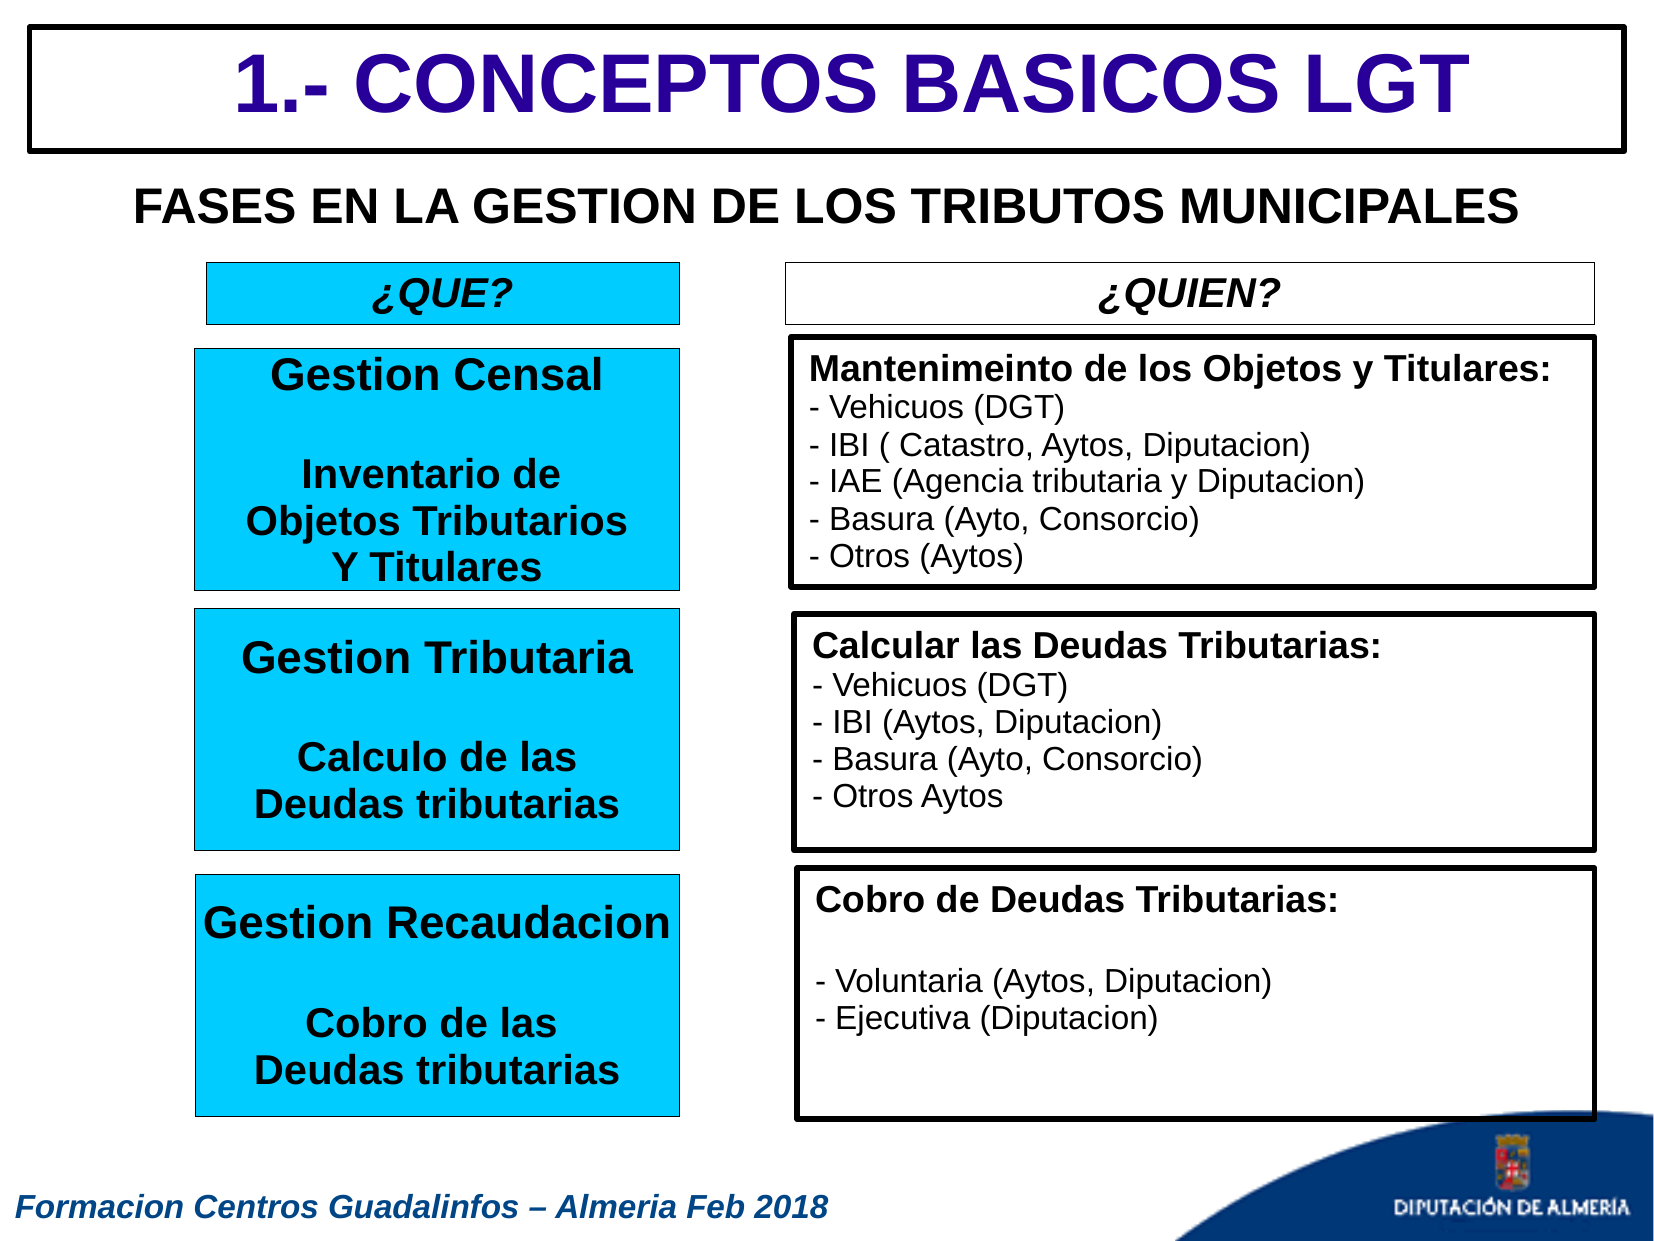

1.- CONCEPTOS BASICOS LGT
FASES EN LA GESTION DE LOS TRIBUTOS MUNICIPALES
¿QUE?
¿QUIEN?
Mantenimeinto de los Objetos y Titulares:
- Vehicuos (DGT)
- IBI ( Catastro, Aytos, Diputacion)
- IAE (Agencia tributaria y Diputacion)
- Basura (Ayto, Consorcio)
- Otros (Aytos)
Gestion Censal
Inventario de
Objetos Tributarios
Y Titulares
Gestion Tributaria
Calculo de las
Deudas tributarias
Calcular las Deudas Tributarias:
- Vehicuos (DGT)
- IBI (Aytos, Diputacion)
- Basura (Ayto, Consorcio)
- Otros Aytos
Cobro de Deudas Tributarias:
- Voluntaria (Aytos, Diputacion)
- Ejecutiva (Diputacion)
Gestion Recaudacion
Cobro de las
Deudas tributarias
Formacion Centros Guadalinfos – Almeria Feb 2018